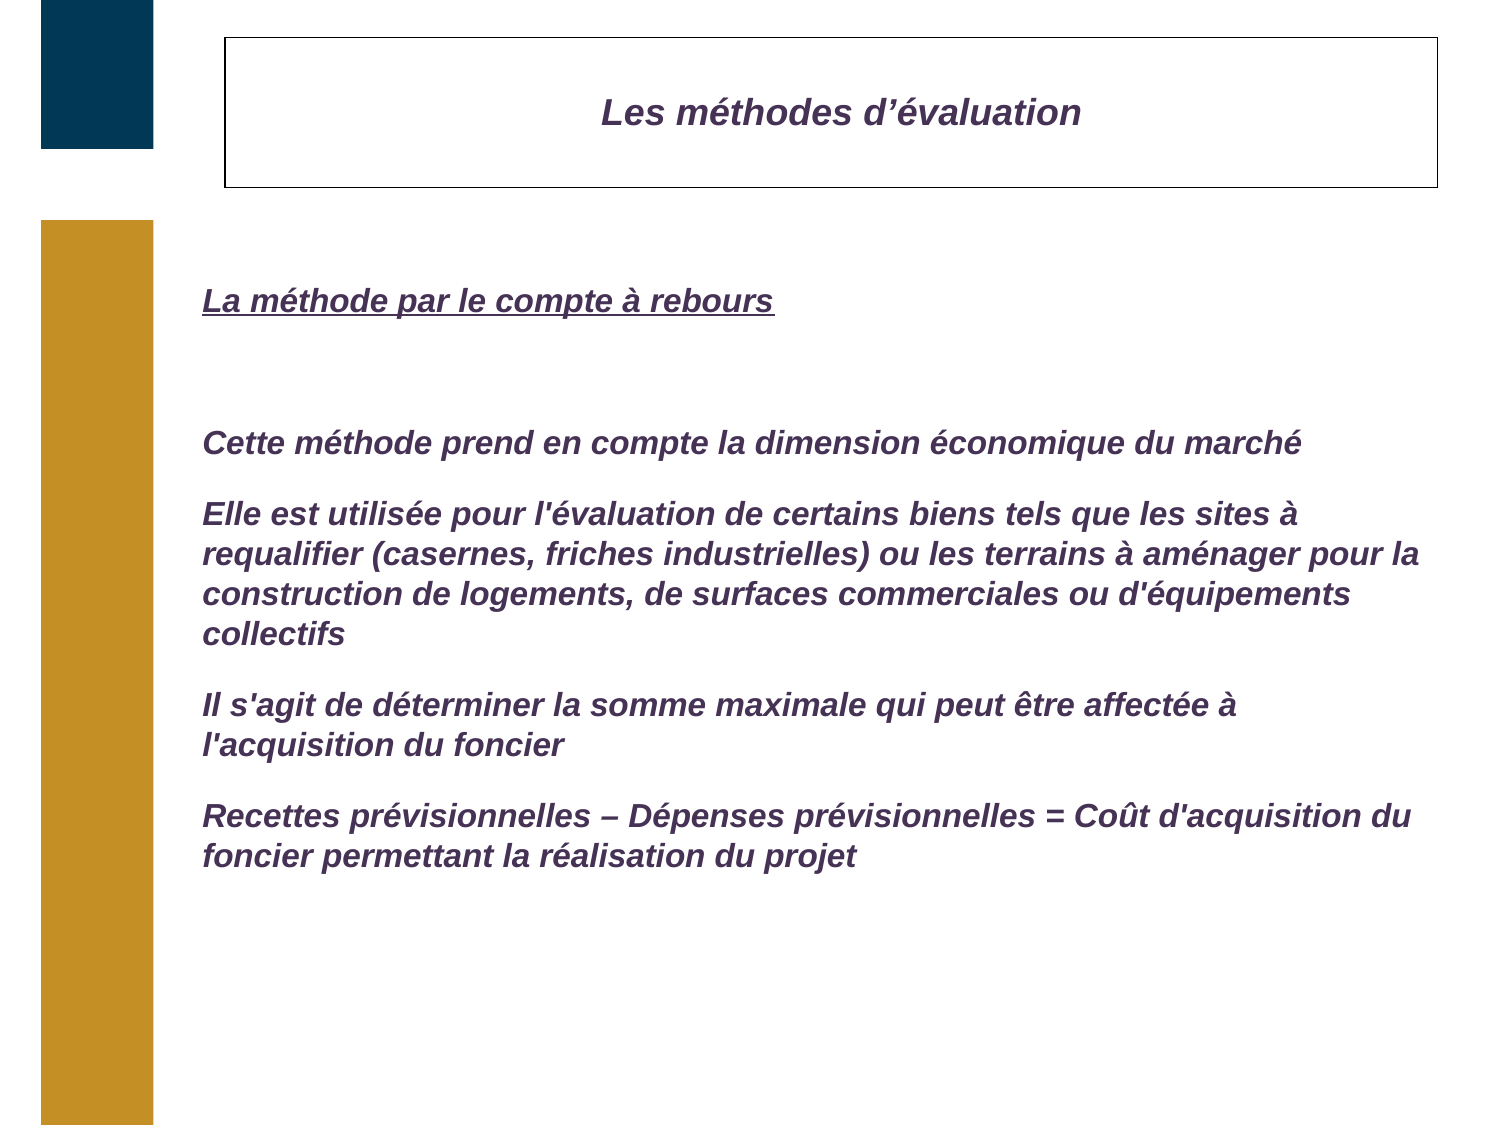

Les méthodes d’évaluation
La méthode par le compte à rebours
Cette méthode prend en compte la dimension économique du marché
Elle est utilisée pour l'évaluation de certains biens tels que les sites à requalifier (casernes, friches industrielles) ou les terrains à aménager pour la construction de logements, de surfaces commerciales ou d'équipements collectifs
Il s'agit de déterminer la somme maximale qui peut être affectée à l'acquisition du foncier
Recettes prévisionnelles – Dépenses prévisionnelles = Coût d'acquisition du foncier permettant la réalisation du projet
17